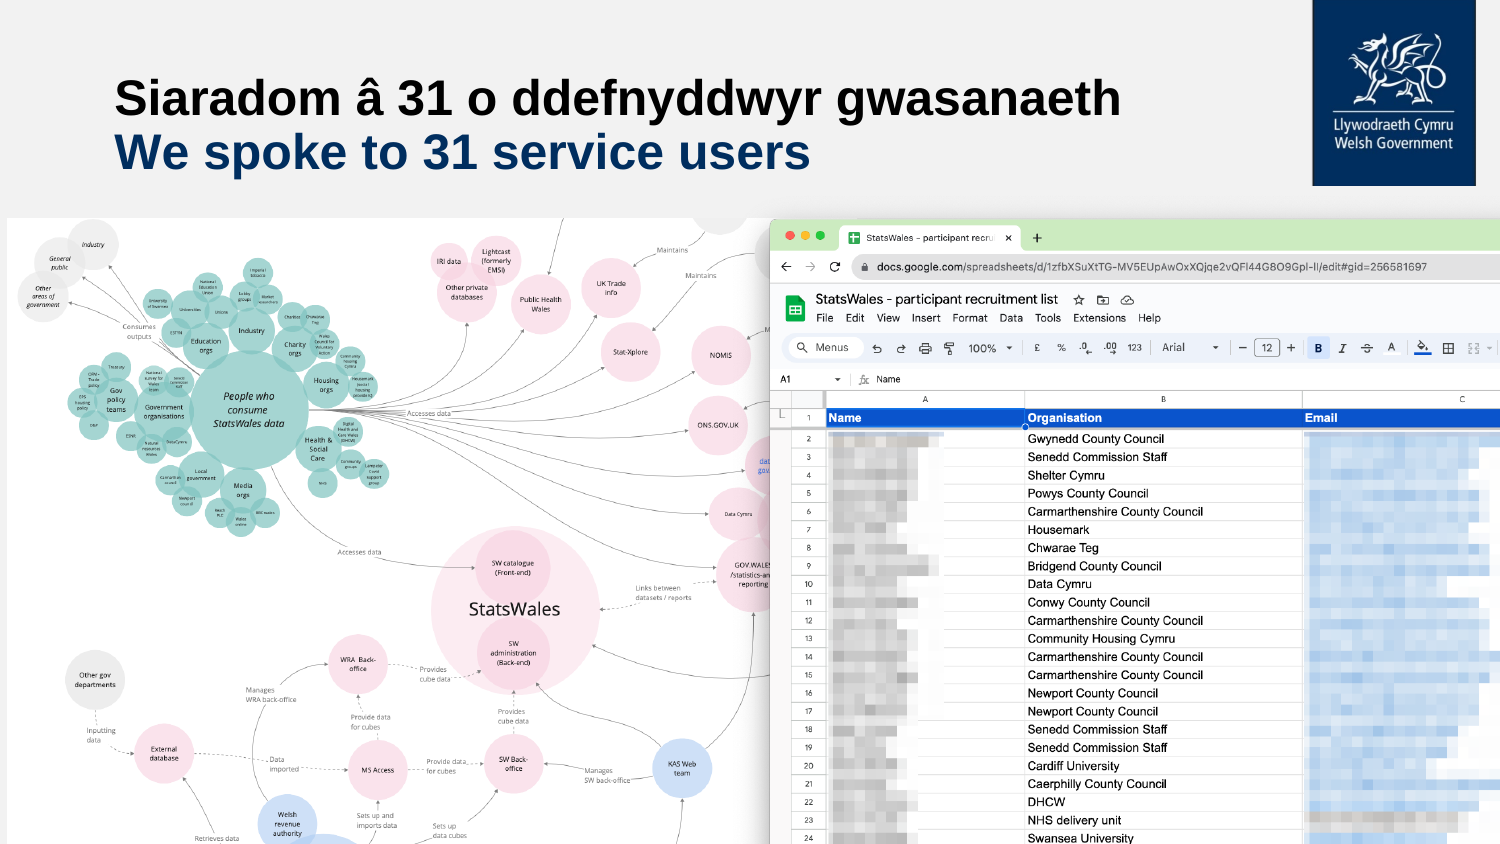

# Siaradom â 31 o ddefnyddwyr gwasanaeth We spoke to 31 service users